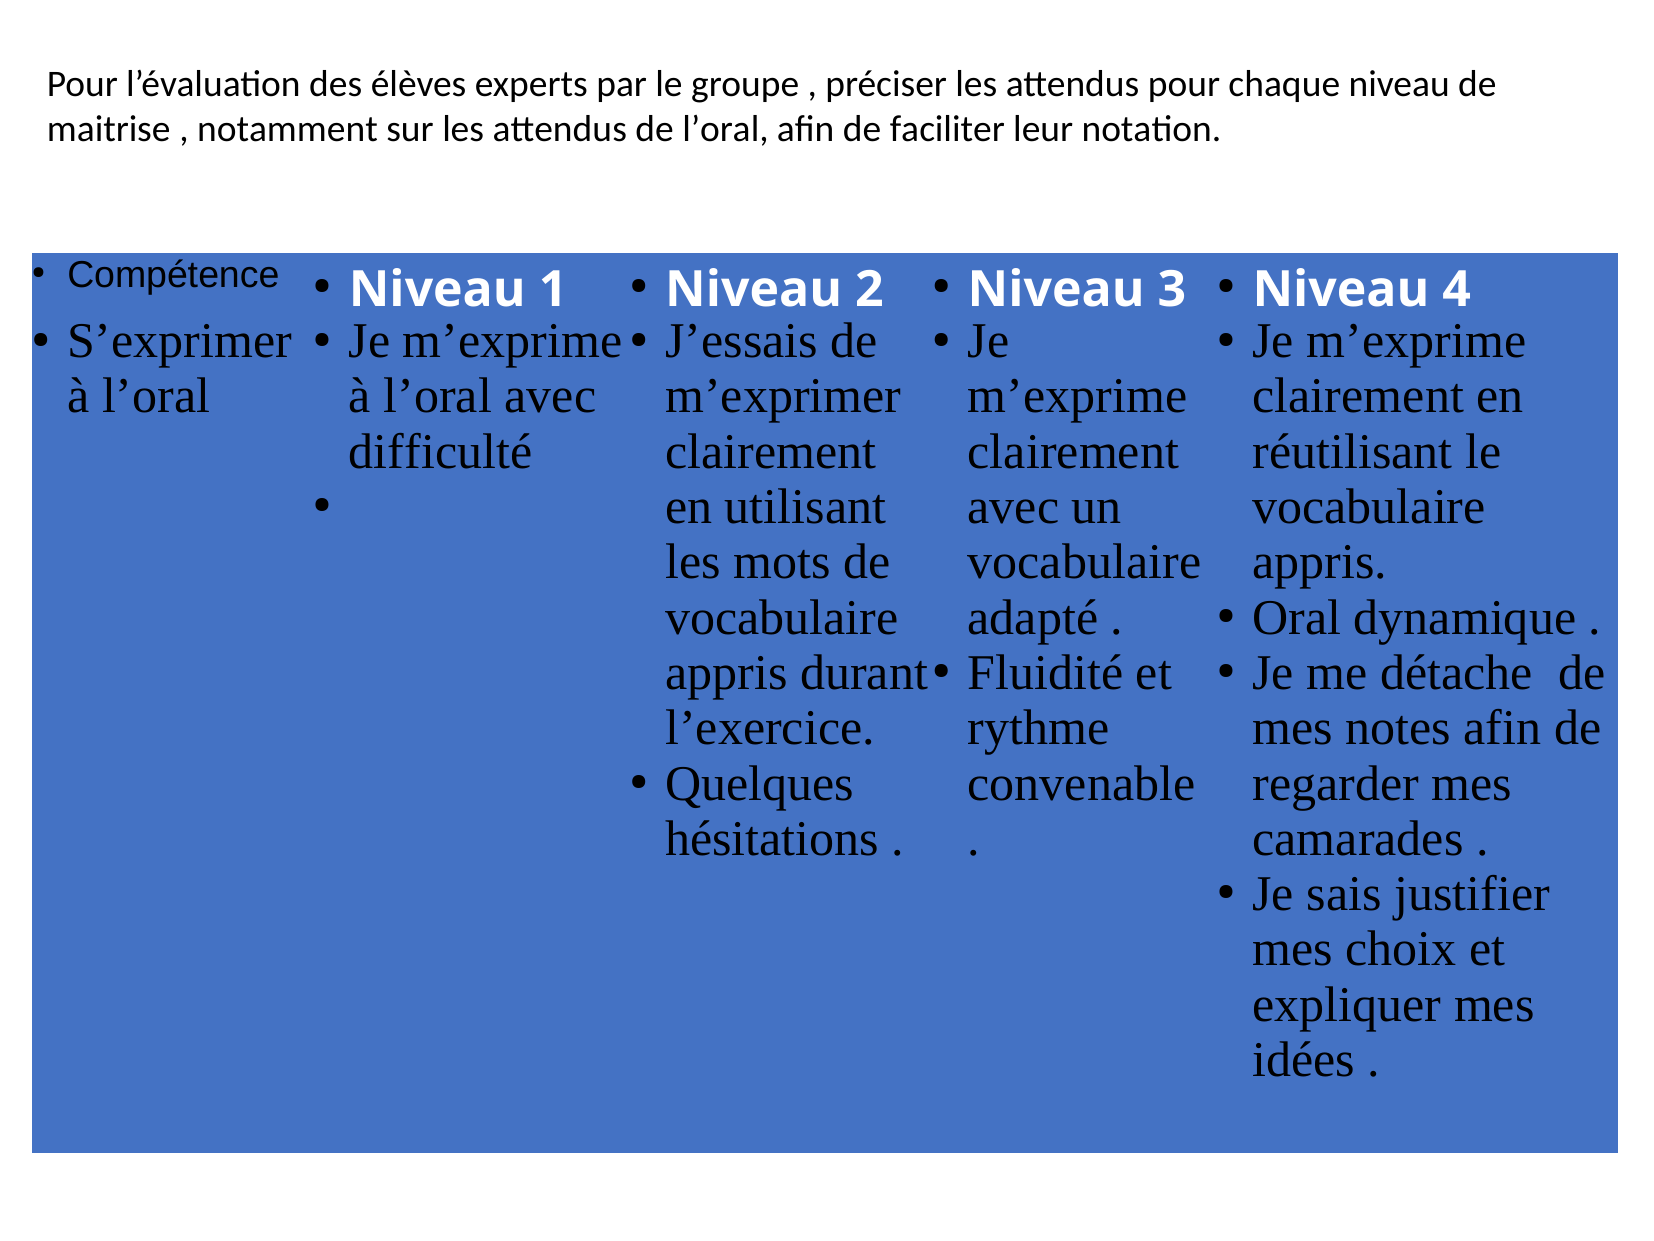

Pour l’évaluation des élèves experts par le groupe , préciser les attendus pour chaque niveau de maitrise , notamment sur les attendus de l’oral, afin de faciliter leur notation.
| Compétence | Niveau 1 | Niveau 2 | Niveau 3 | Niveau 4 |
| --- | --- | --- | --- | --- |
| S’exprimer à l’oral | Je m’exprime à l’oral avec difficulté | J’essais de m’exprimer clairement en utilisant les mots de vocabulaire appris durant l’exercice. Quelques hésitations . | Je m’exprime clairement avec un vocabulaire adapté . Fluidité et rythme convenable . | Je m’exprime clairement en réutilisant le vocabulaire appris. Oral dynamique . Je me détache de mes notes afin de regarder mes camarades . Je sais justifier mes choix et expliquer mes idées . |